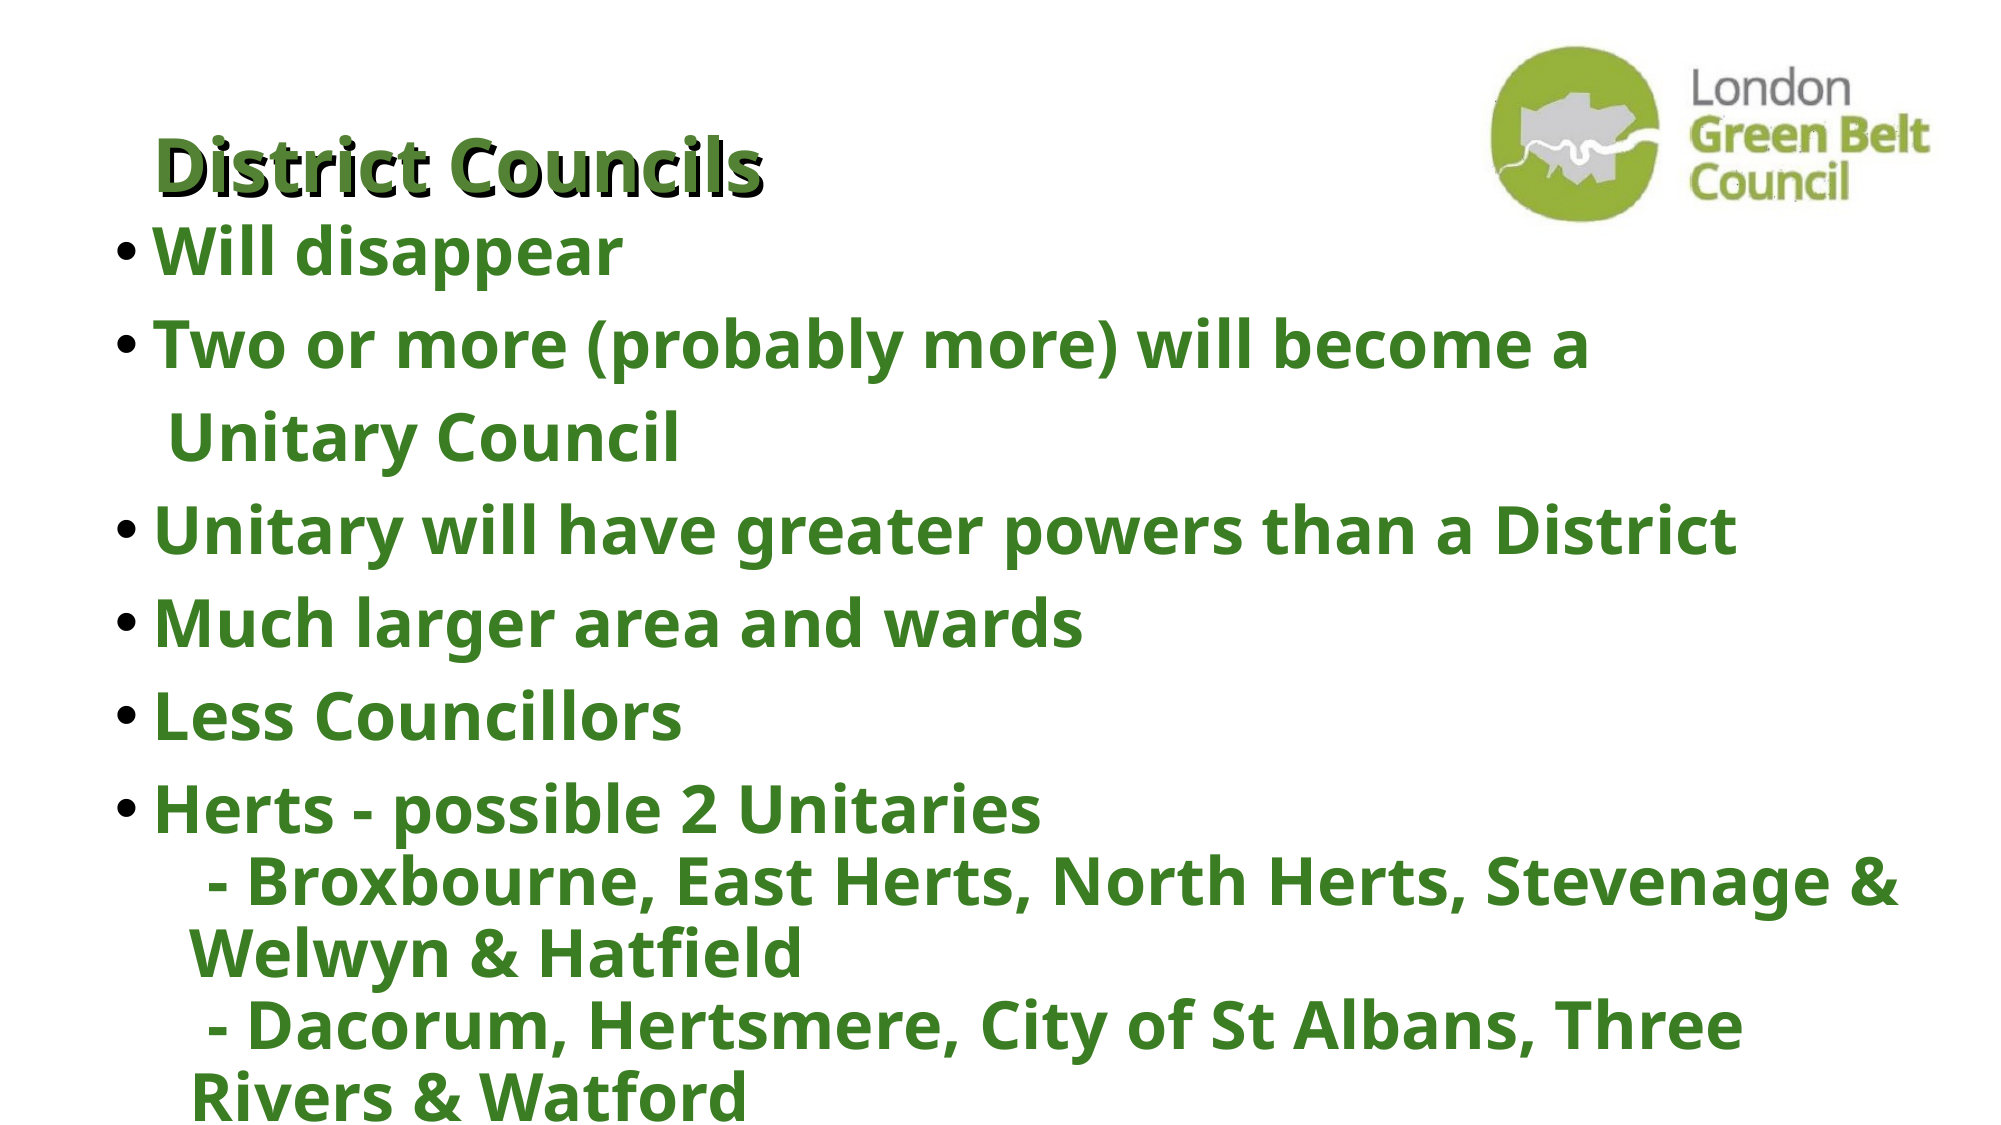

# District Councils
Will disappear
Two or more (probably more) will become a
 Unitary Council
Unitary will have greater powers than a District
Much larger area and wards
Less Councillors
Herts - possible 2 Unitaries
 - Broxbourne, East Herts, North Herts, Stevenage & Welwyn & Hatfield
 - Dacorum, Hertsmere, City of St Albans, Three Rivers & Watford